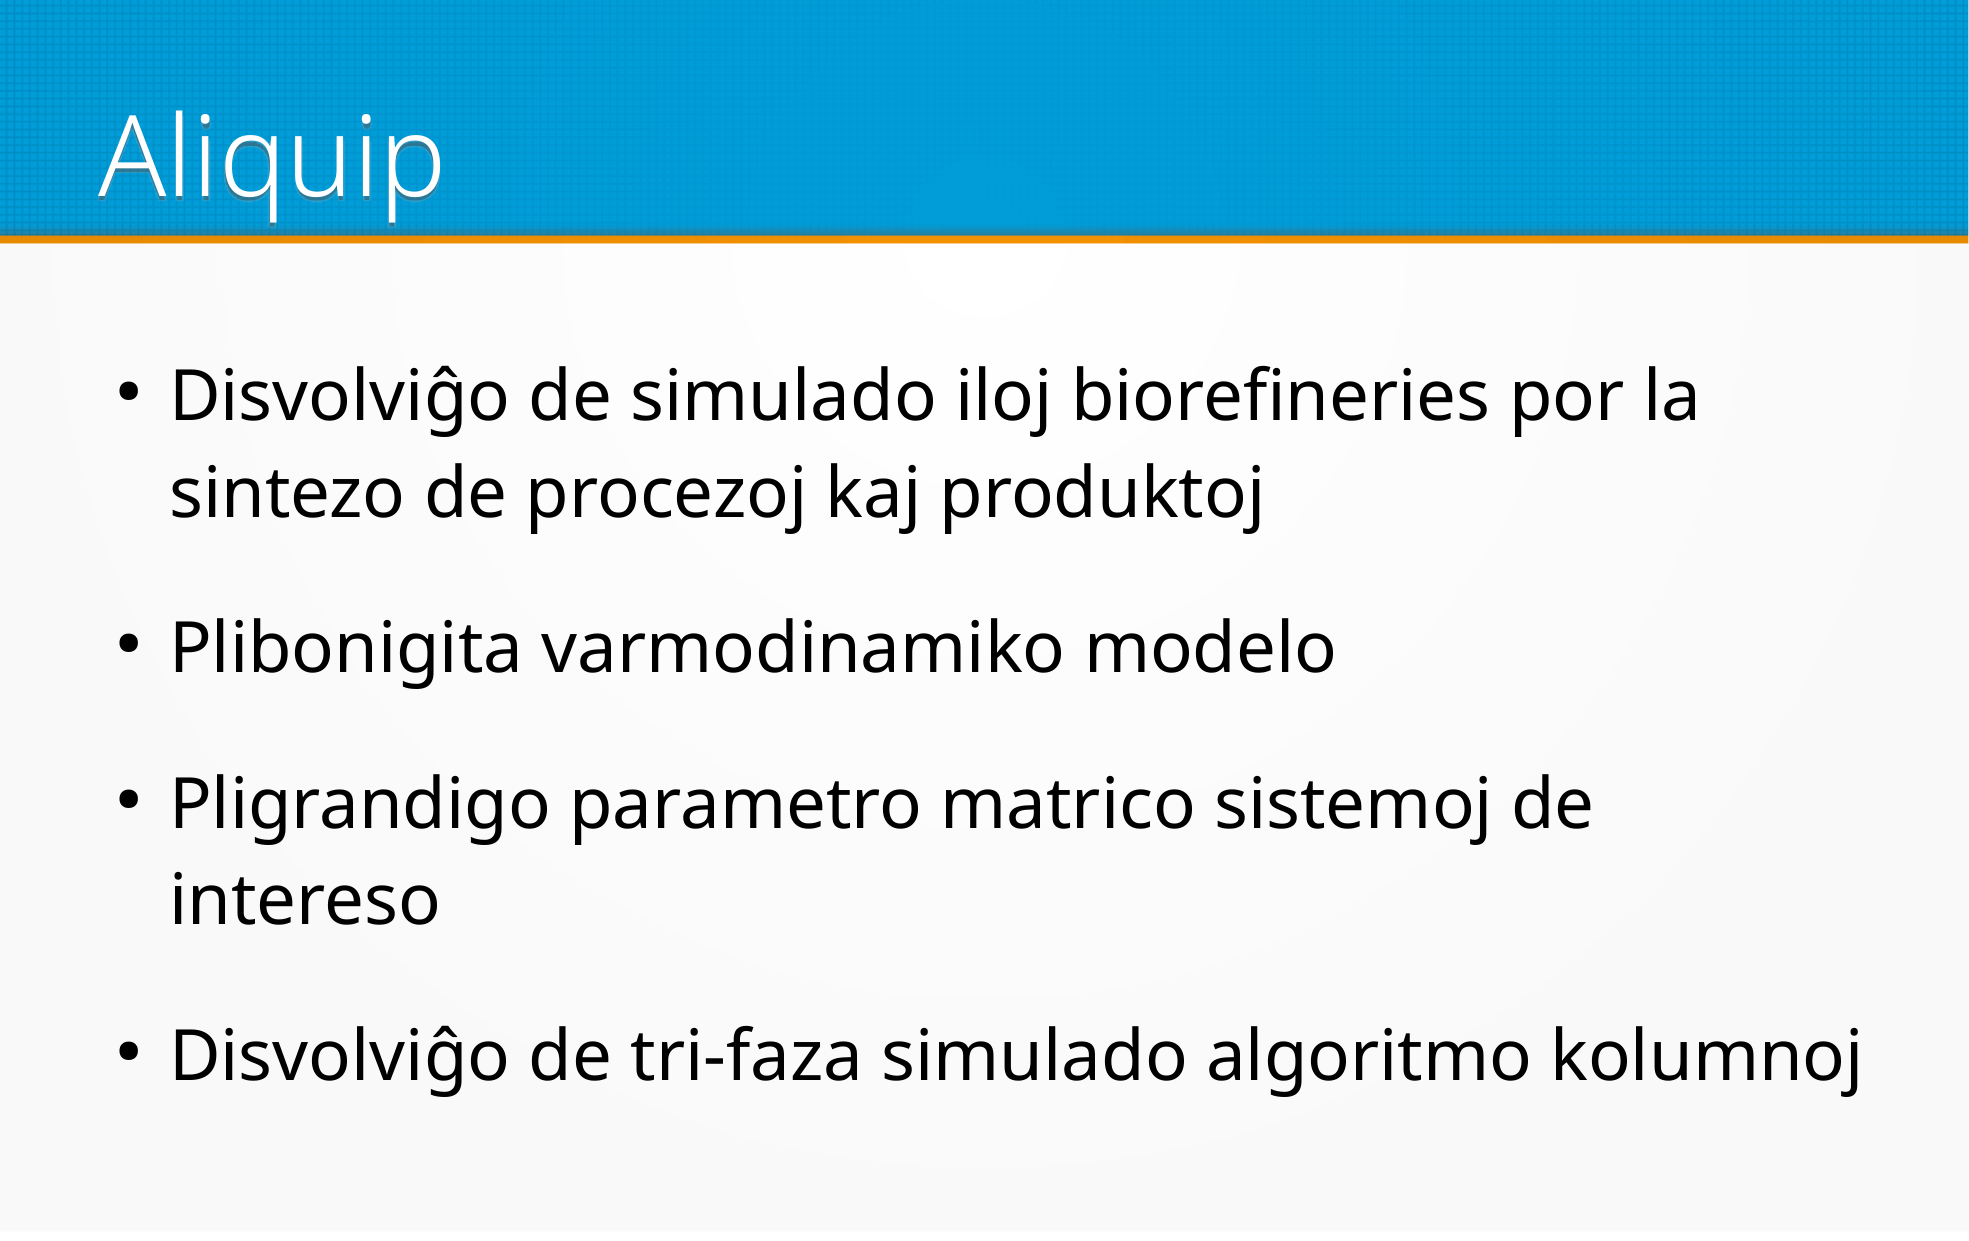

# Aliquip
Disvolviĝo de simulado iloj biorefineries por la sintezo de procezoj kaj produktoj
Plibonigita varmodinamiko modelo
Pligrandigo parametro matrico sistemoj de intereso
Disvolviĝo de tri-faza simulado algoritmo kolumnoj